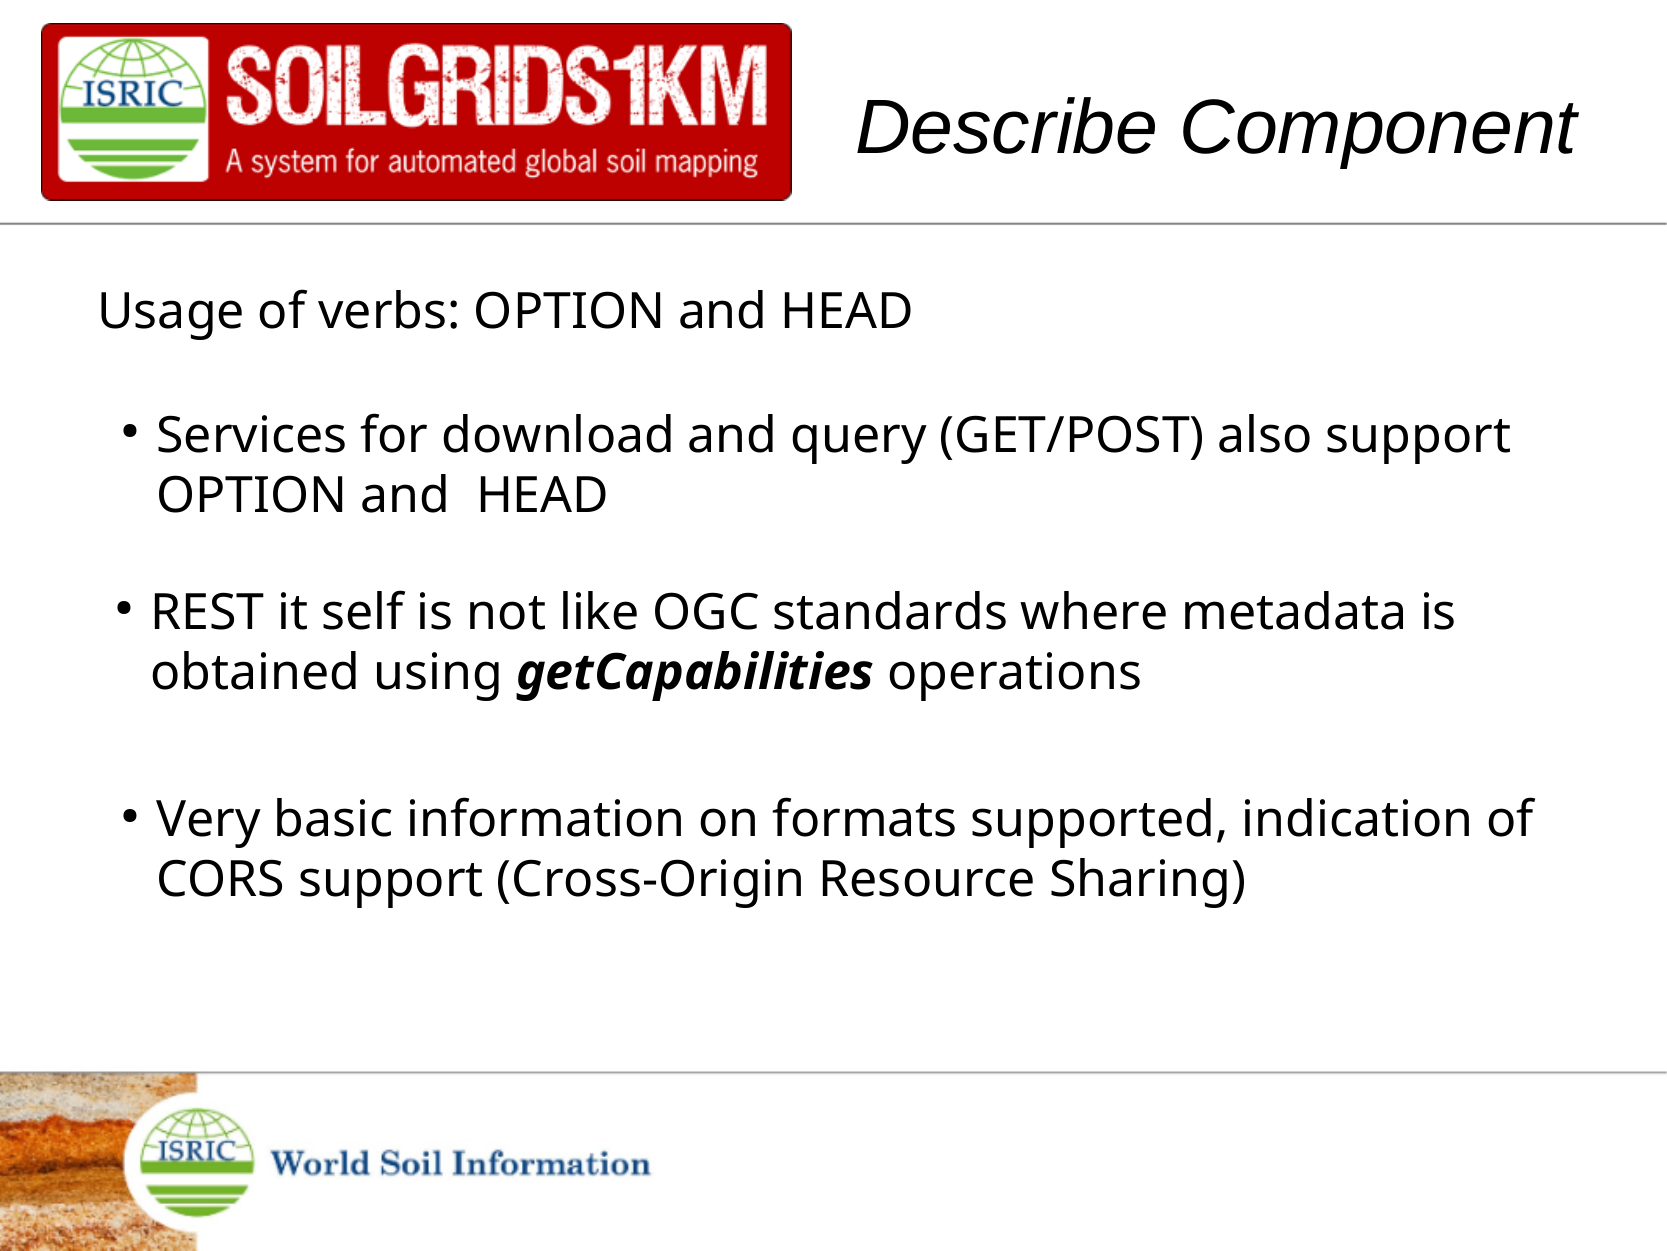

Describe Component
Usage of verbs: OPTION and HEAD
Services for download and query (GET/POST) also support
OPTION and HEAD
REST it self is not like OGC standards where metadata is obtained using getCapabilities operations
Very basic information on formats supported, indication of CORS support (Cross-Origin Resource Sharing)
#